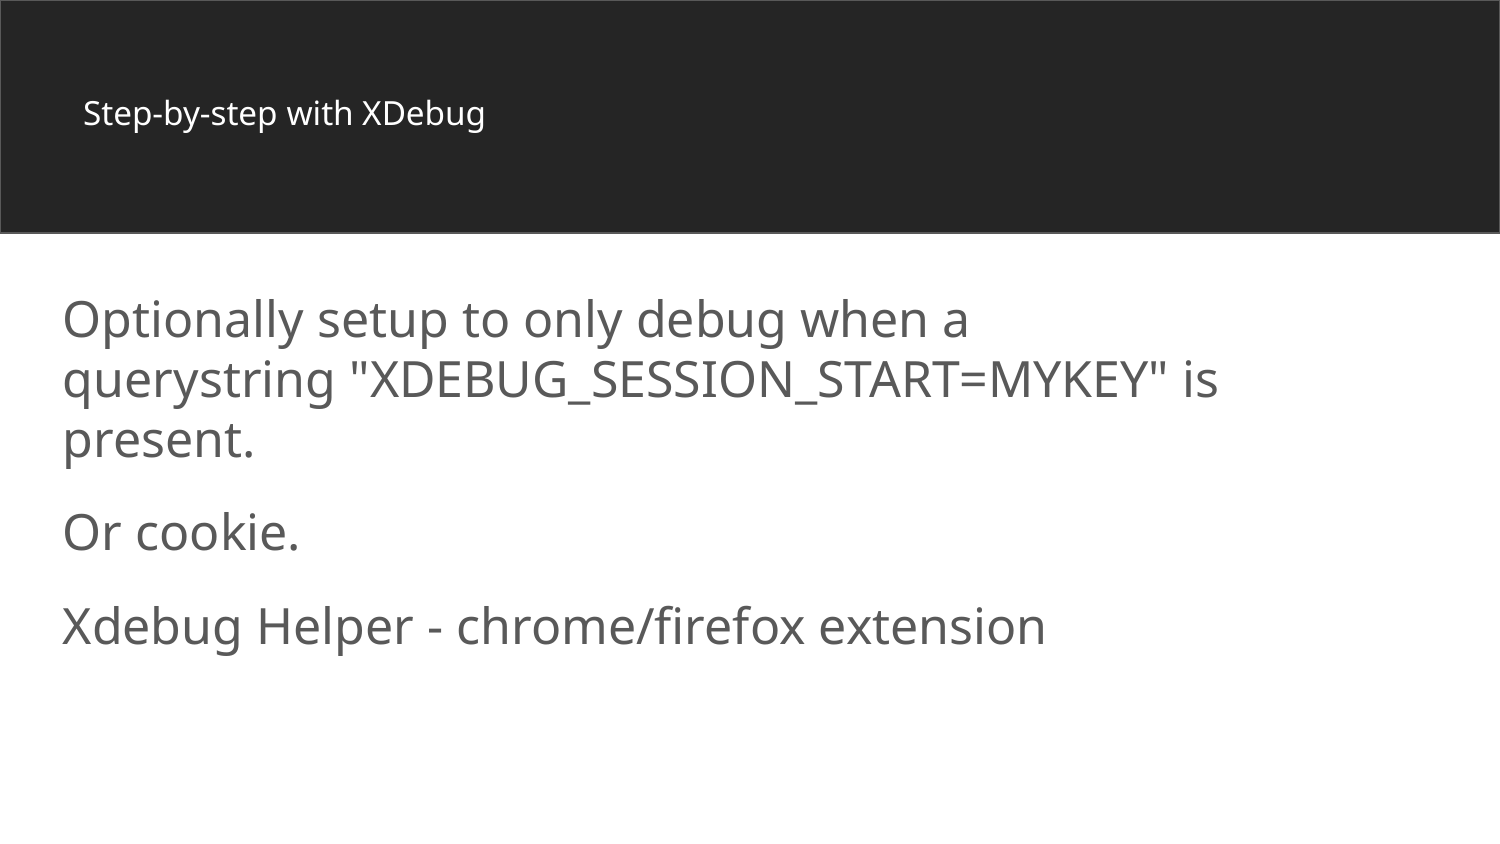

Step-by-step with XDebug
# Optionally setup to only debug when a querystring "XDEBUG_SESSION_START=MYKEY" is present.
Or cookie.
Xdebug Helper - chrome/firefox extension